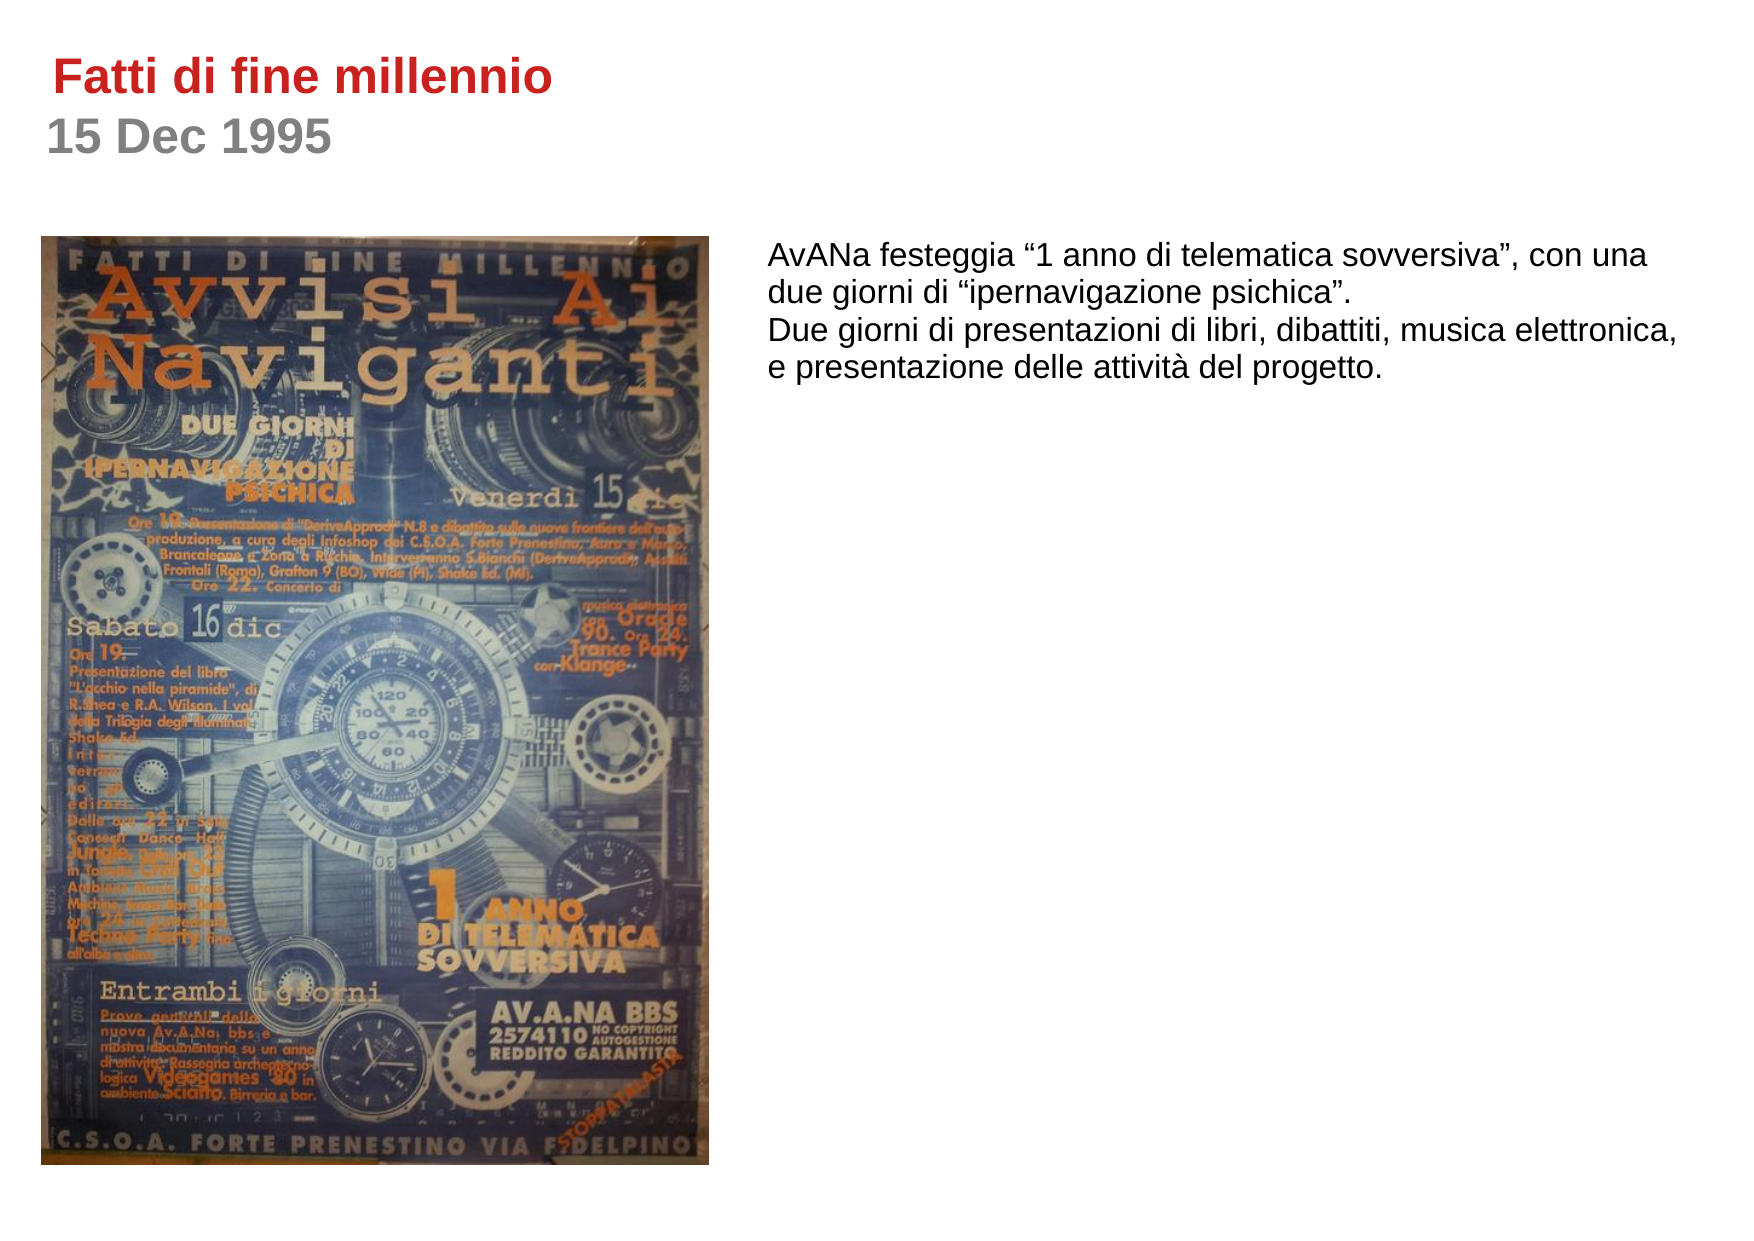

# Fatti di fine millennio
15 Dec 1995
AvANa festeggia “1 anno di telematica sovversiva”, con una due giorni di “ipernavigazione psichica”.
Due giorni di presentazioni di libri, dibattiti, musica elettronica, e presentazione delle attività del progetto.